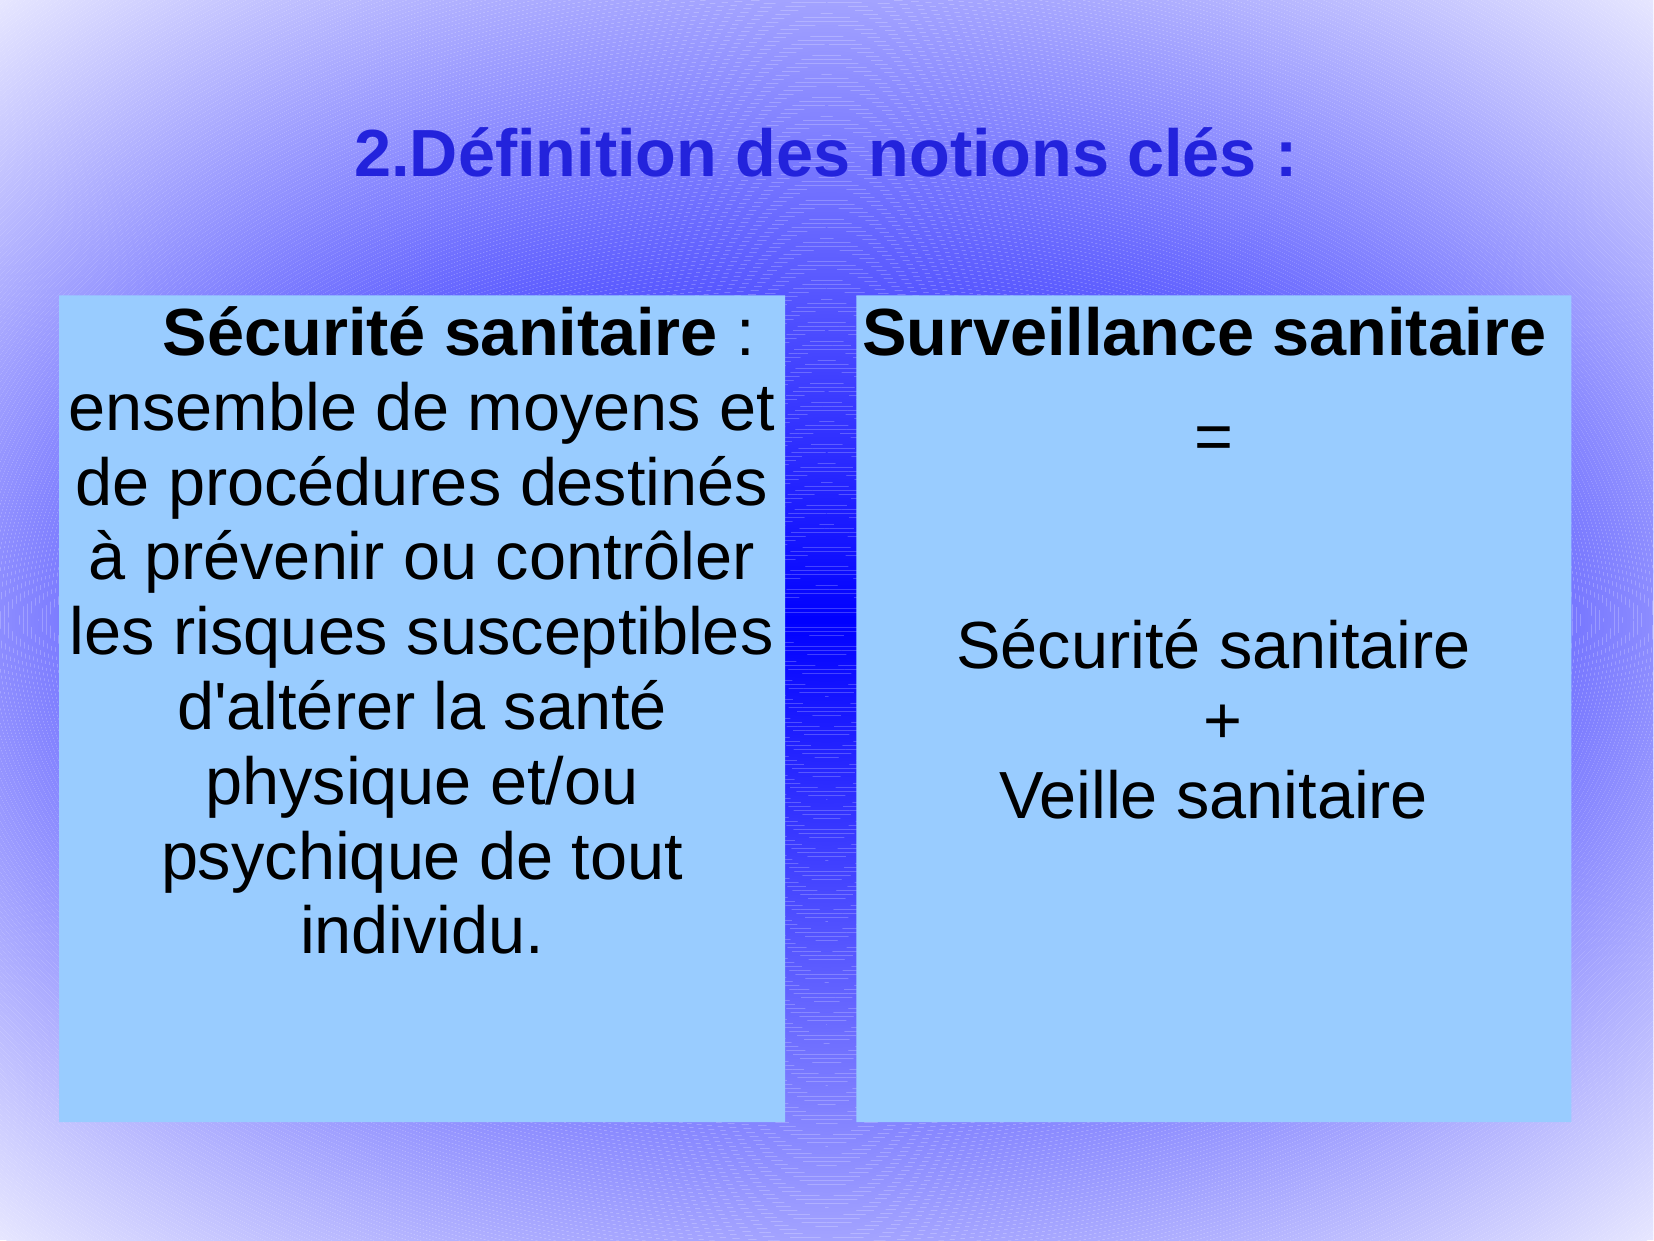

# 2.Définition des notions clés :
	Sécurité sanitaire : ensemble de moyens et de procédures destinés à prévenir ou contrôler les risques susceptibles d'altérer la santé physique et/ou psychique de tout individu.
Surveillance sanitaire
=
Sécurité sanitaire
 +
 Veille sanitaire